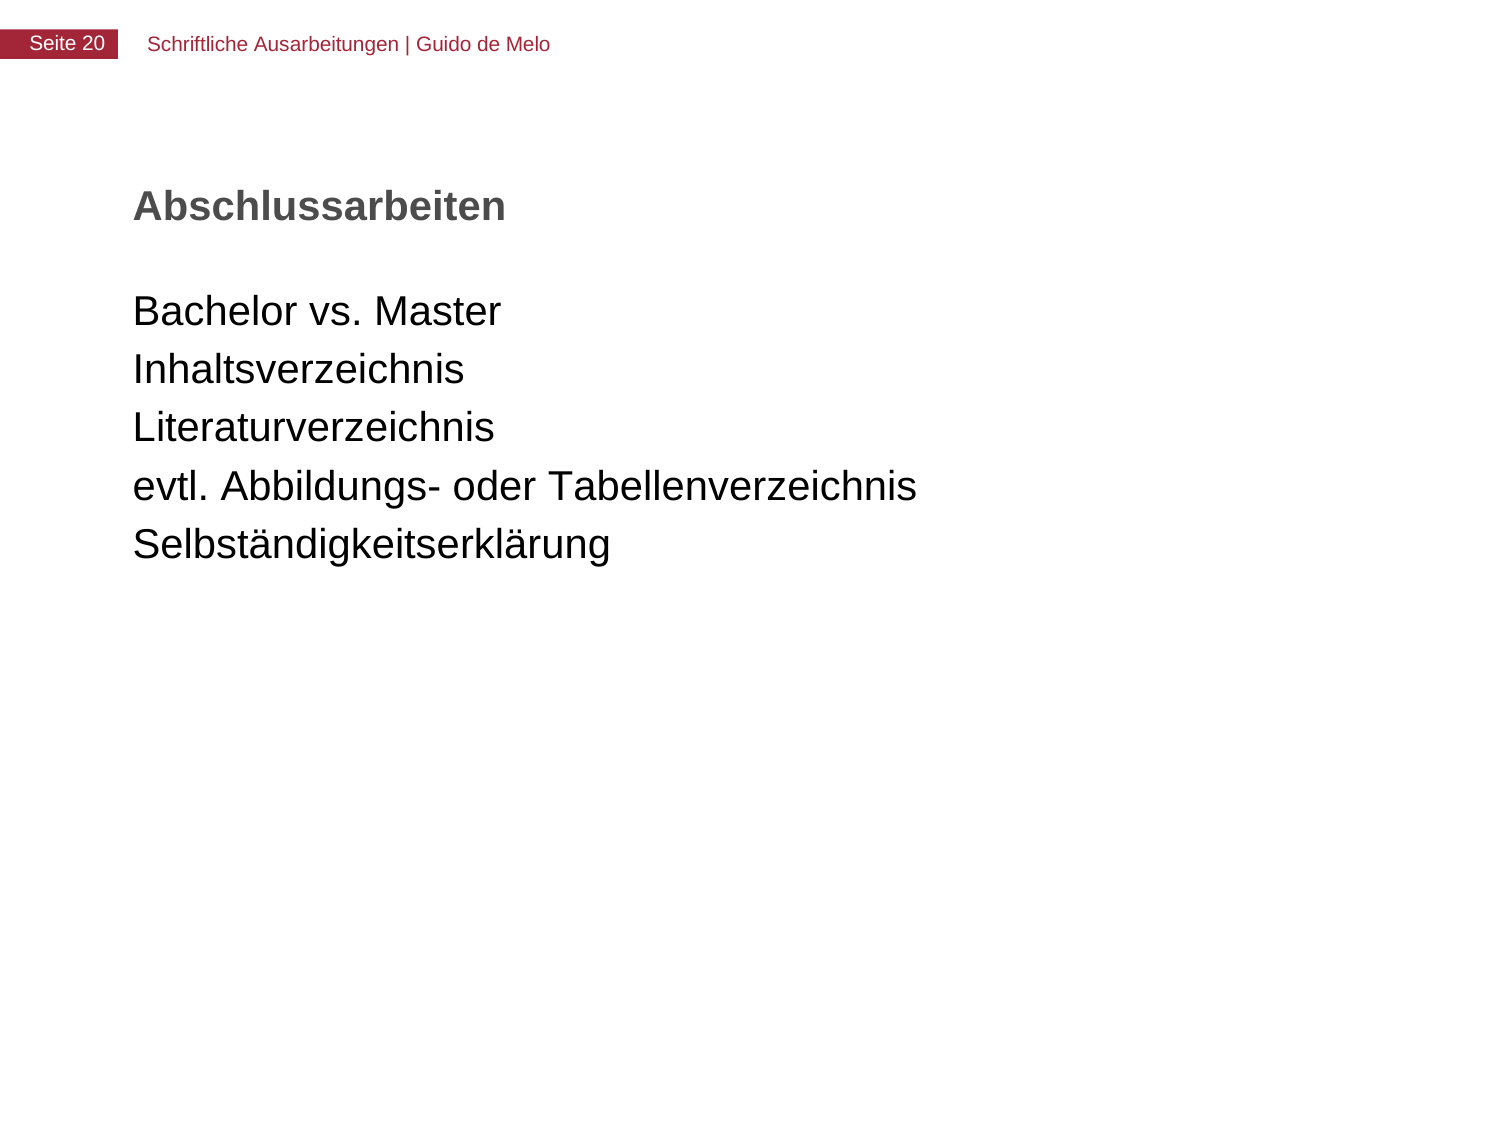

# Abschlussarbeiten
Bachelor vs. Master
Inhaltsverzeichnis
Literaturverzeichnis
evtl. Abbildungs- oder Tabellenverzeichnis
Selbständigkeitserklärung